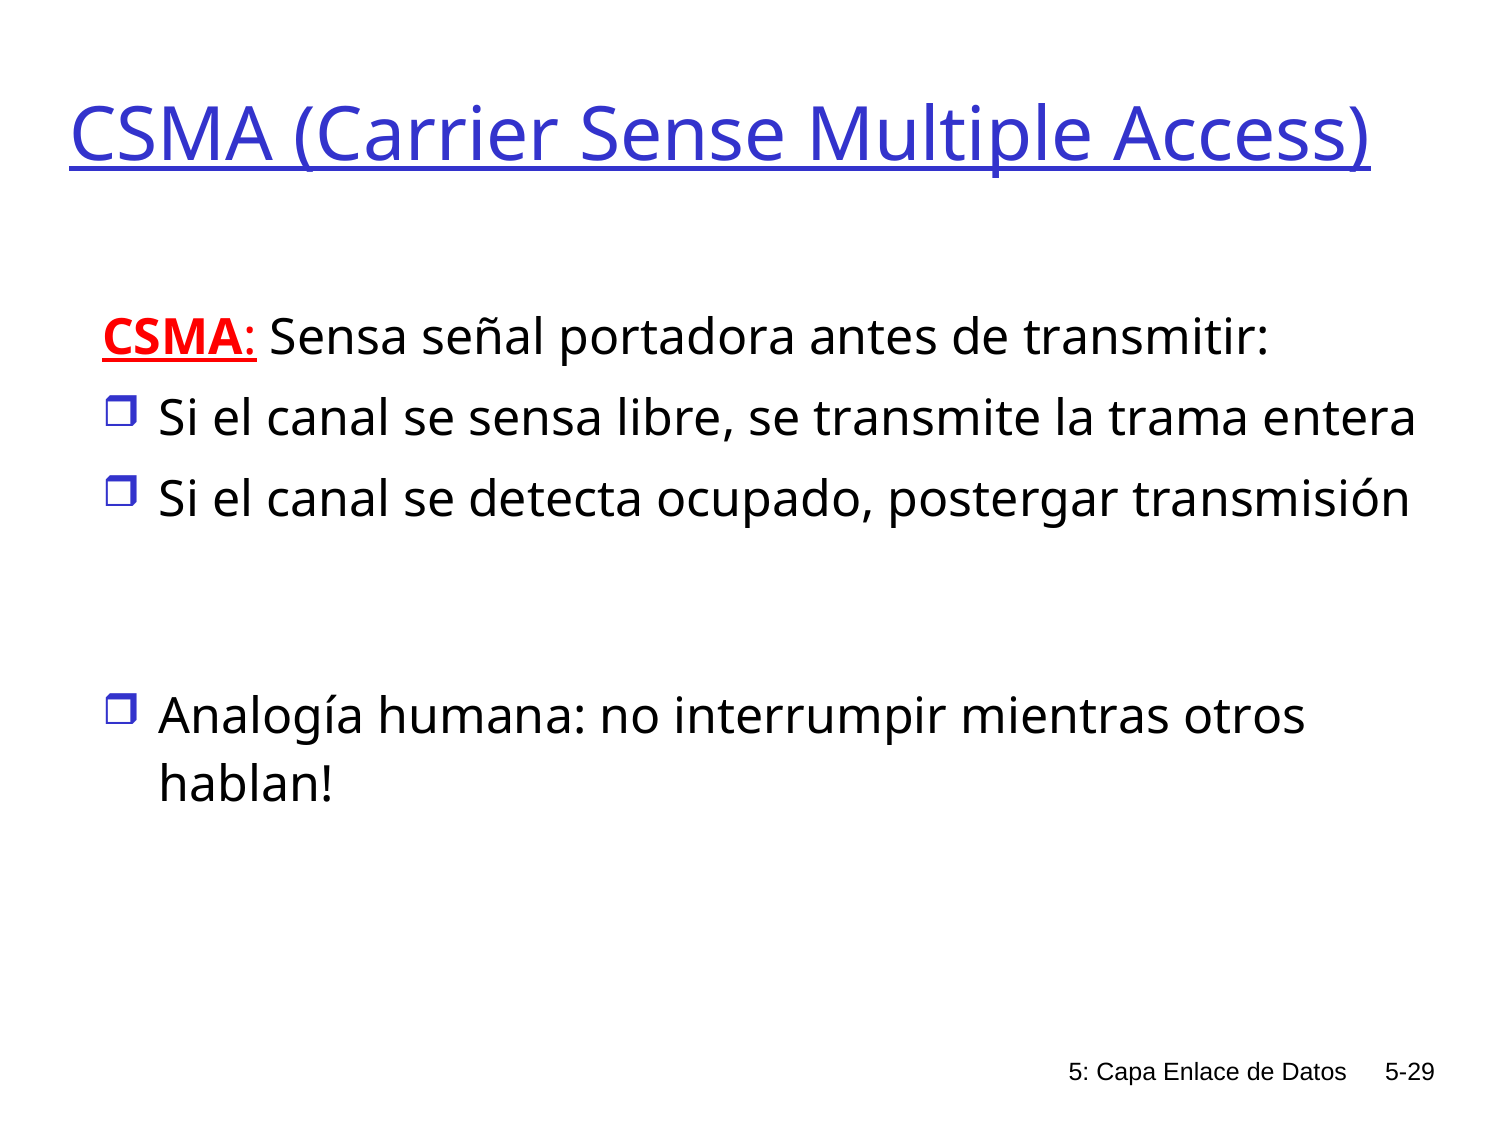

# CSMA (Carrier Sense Multiple Access)
CSMA: Sensa señal portadora antes de transmitir:
Si el canal se sensa libre, se transmite la trama entera
Si el canal se detecta ocupado, postergar transmisión
Analogía humana: no interrumpir mientras otros hablan!
29